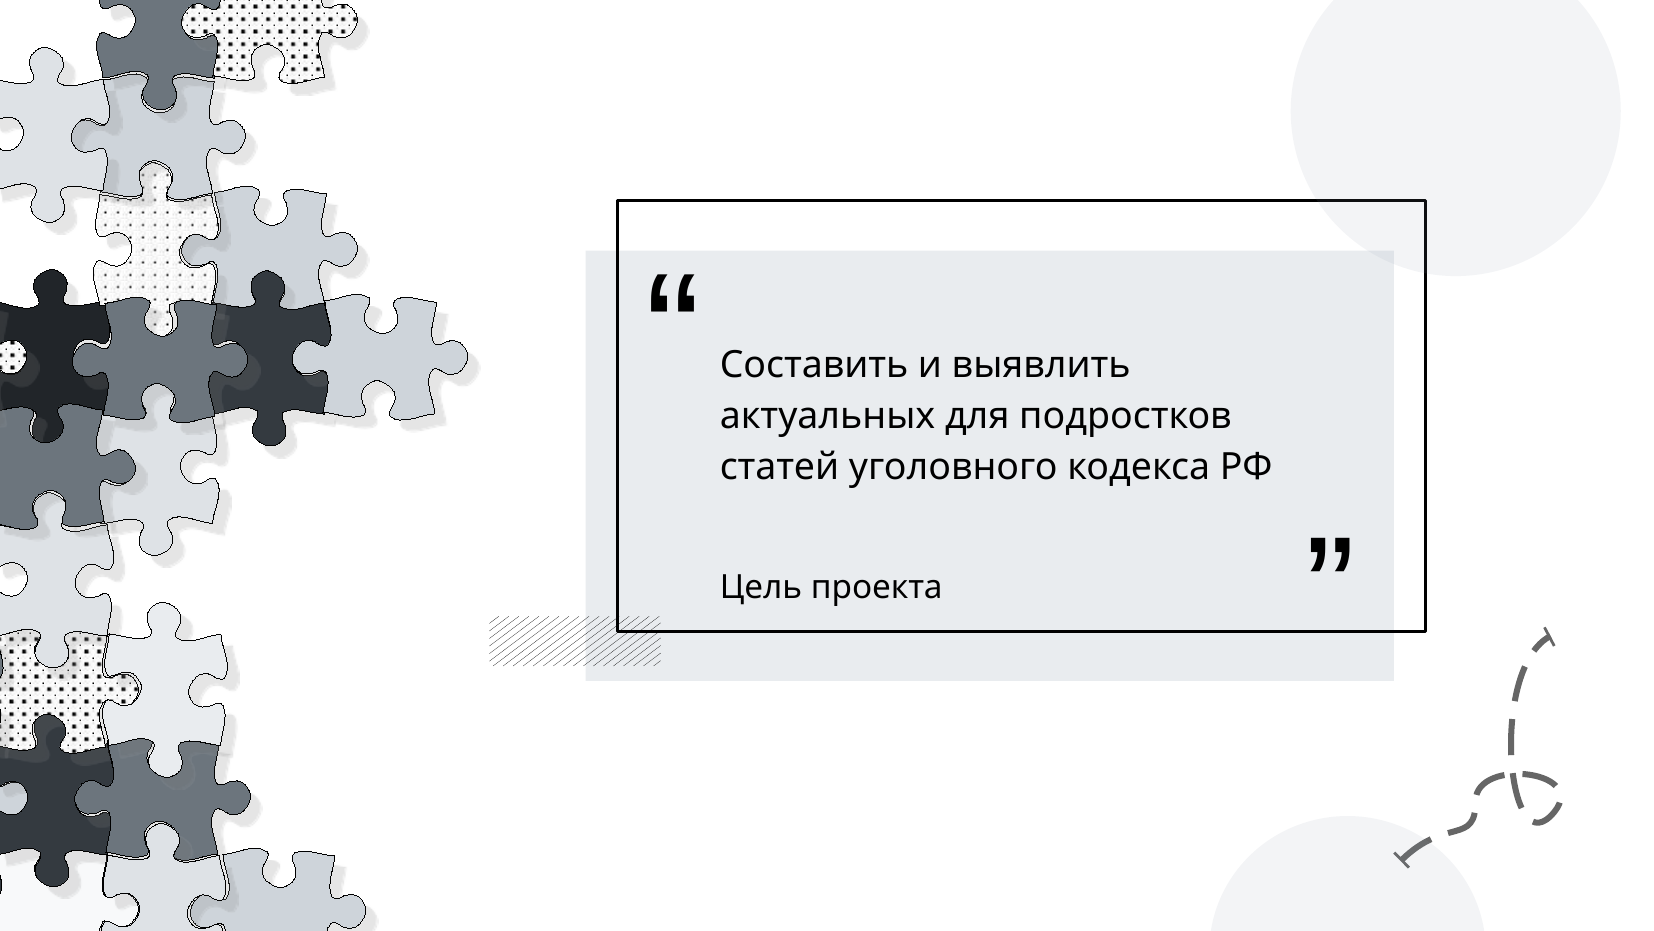

Составить и выявлить актуальных для подростков статей уголовного кодекса РФ
Цель проекта